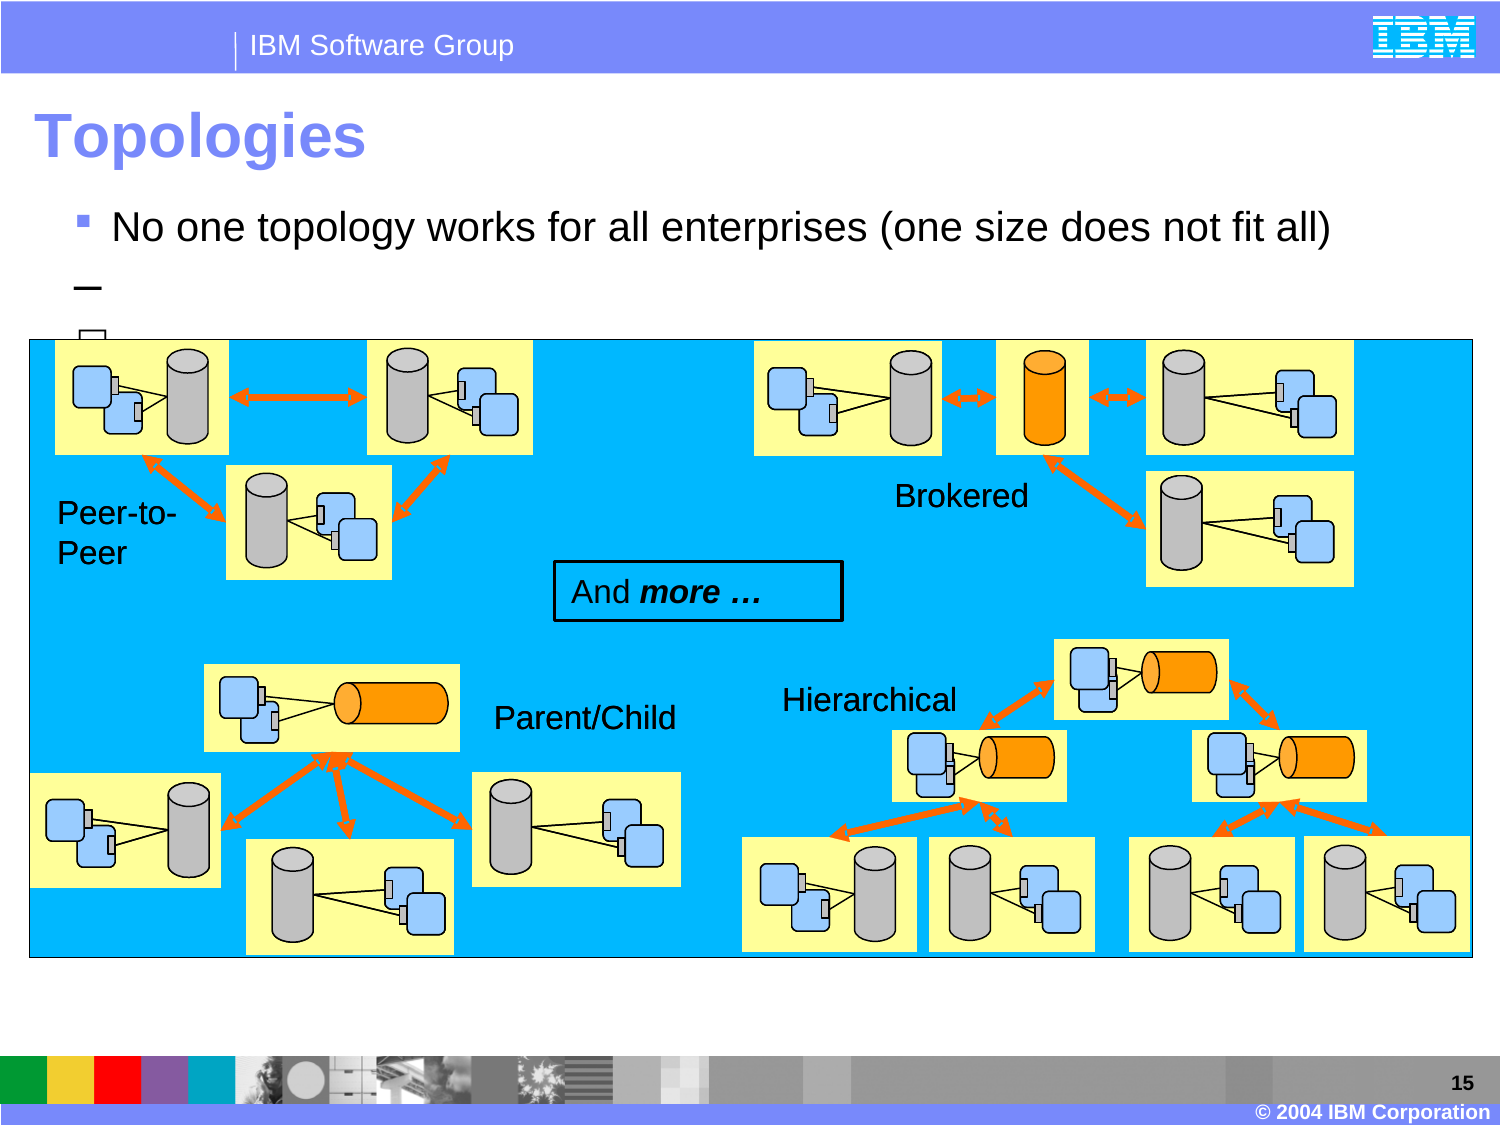

# Topologies
No one topology works for all enterprises (one size does not fit all)
15